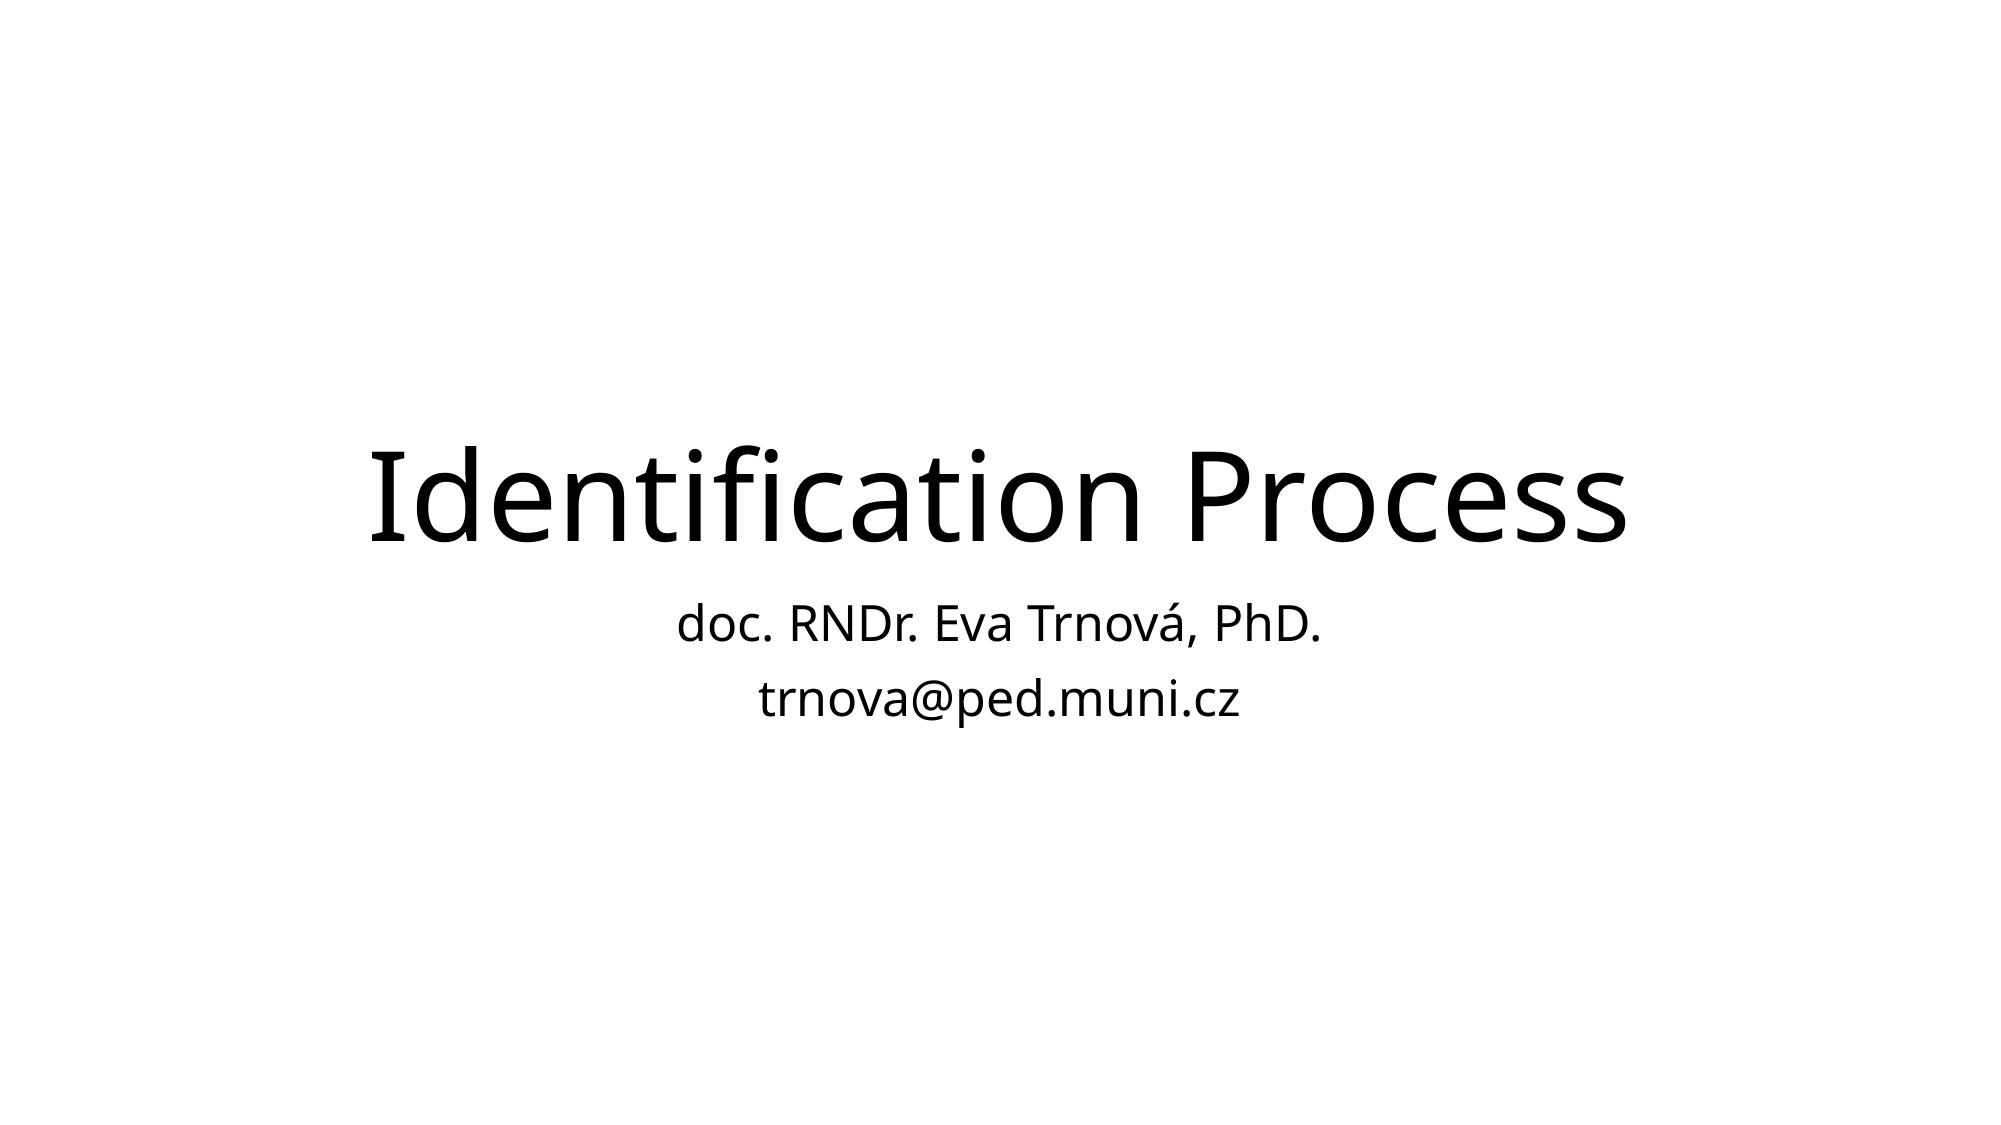

# Identification Process
doc. RNDr. Eva Trnová, PhD.
trnova@ped.muni.cz